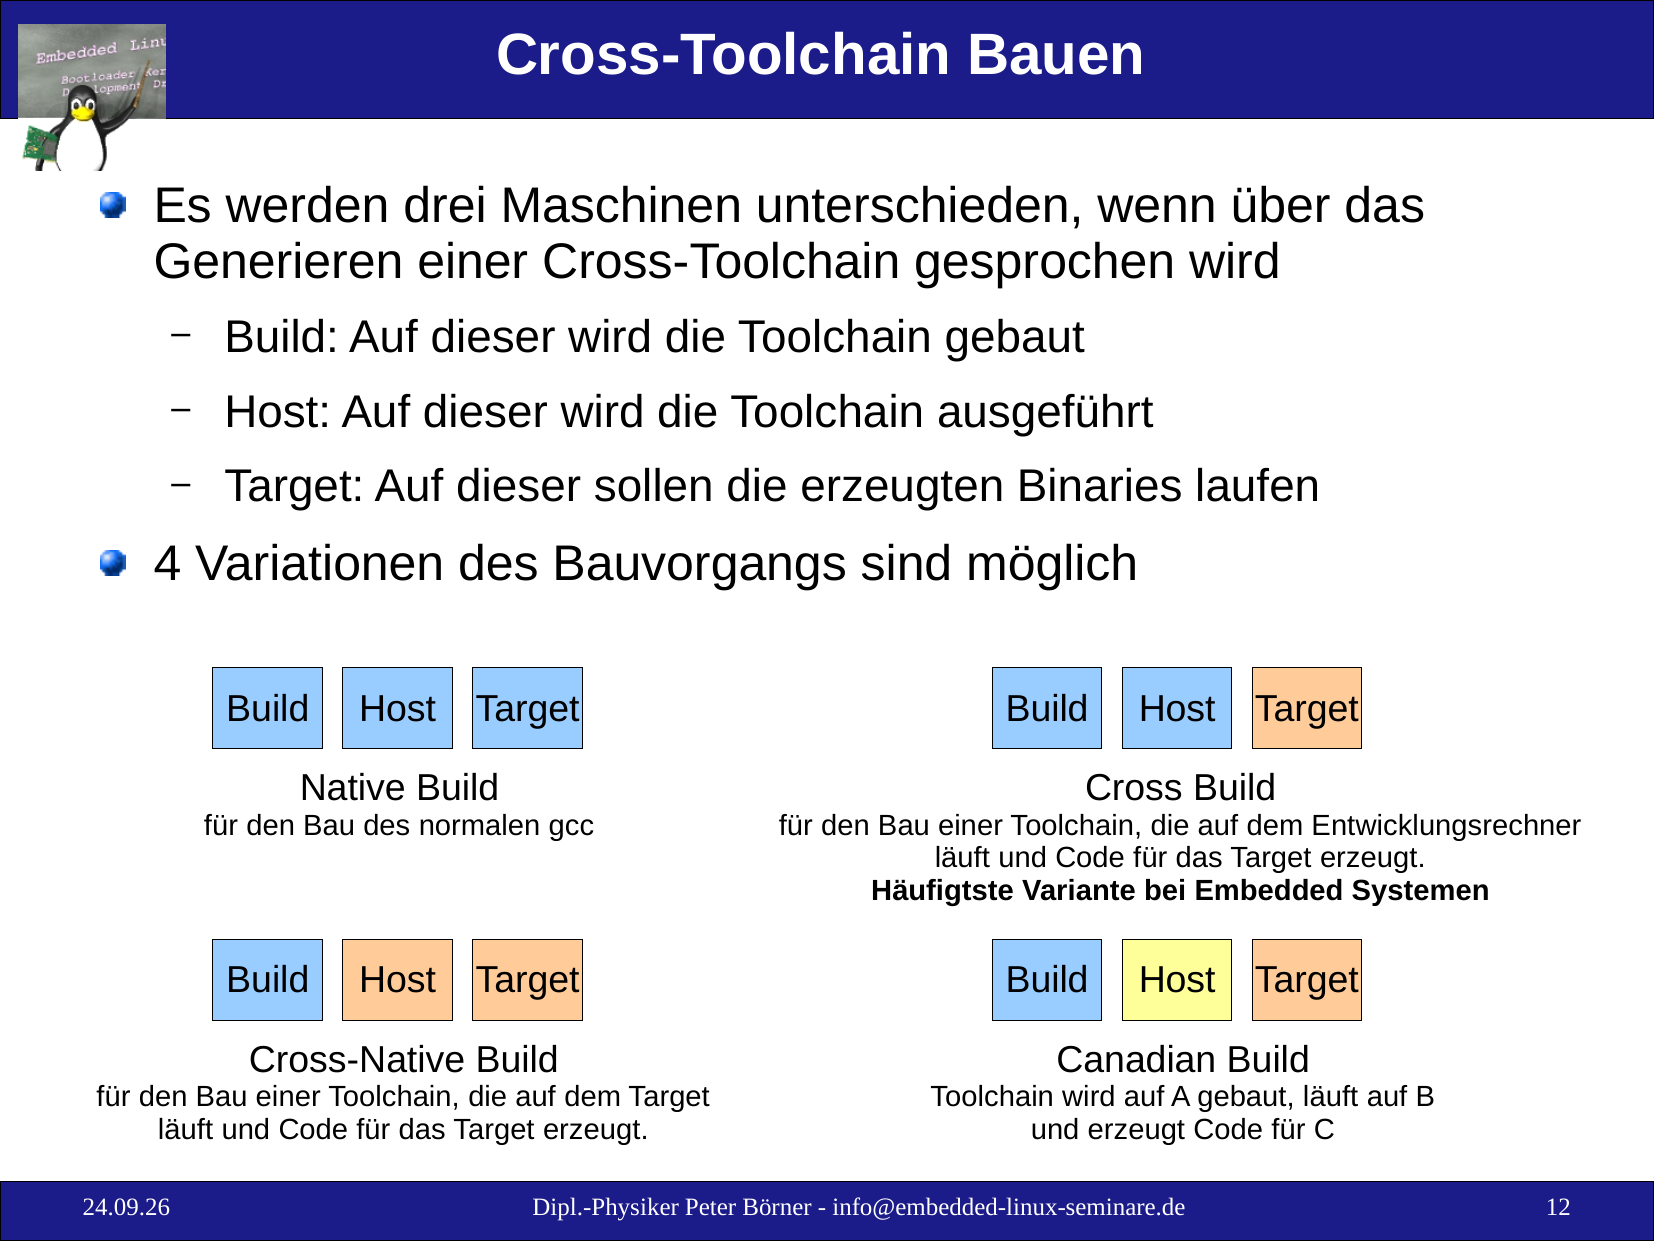

# Cross-Toolchain Bauen
Es werden drei Maschinen unterschieden, wenn über das Generieren einer Cross-Toolchain gesprochen wird
Build: Auf dieser wird die Toolchain gebaut
Host: Auf dieser wird die Toolchain ausgeführt
Target: Auf dieser sollen die erzeugten Binaries laufen
4 Variationen des Bauvorgangs sind möglich
Build
Host
Target
Native Build
für den Bau des normalen gcc
Build
Host
Target
Cross Build
für den Bau einer Toolchain, die auf dem Entwicklungsrechner läuft und Code für das Target erzeugt.
Häufigtste Variante bei Embedded Systemen
Build
Host
Target
Cross-Native Build
für den Bau einer Toolchain, die auf dem Target läuft und Code für das Target erzeugt.
Build
Host
Target
Canadian Build
Toolchain wird auf A gebaut, läuft auf B und erzeugt Code für C
 Dipl.-Physiker Peter Börner - info@embedded-linux-seminare.de
12